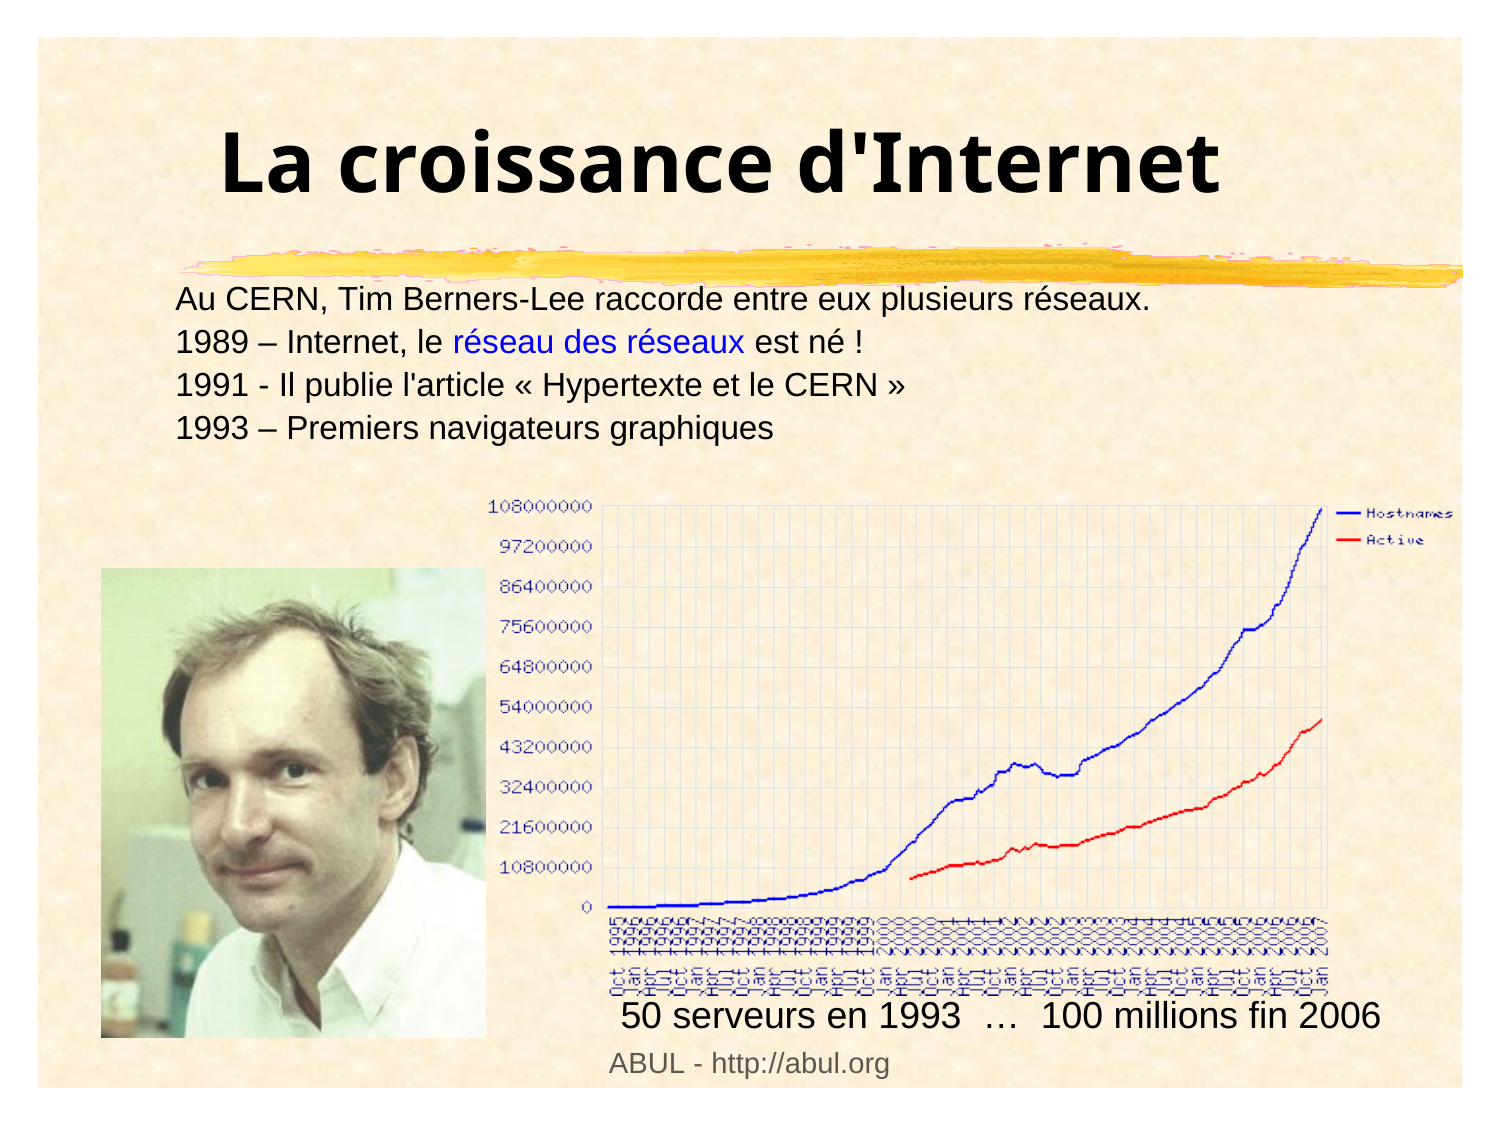

# La croissance d'Internet
Au CERN, Tim Berners-Lee raccorde entre eux plusieurs réseaux.
1989 – Internet, le réseau des réseaux est né !
1991 - Il publie l'article « Hypertexte et le CERN »
1993 – Premiers navigateurs graphiques
50 serveurs en 1993 … 100 millions fin 2006